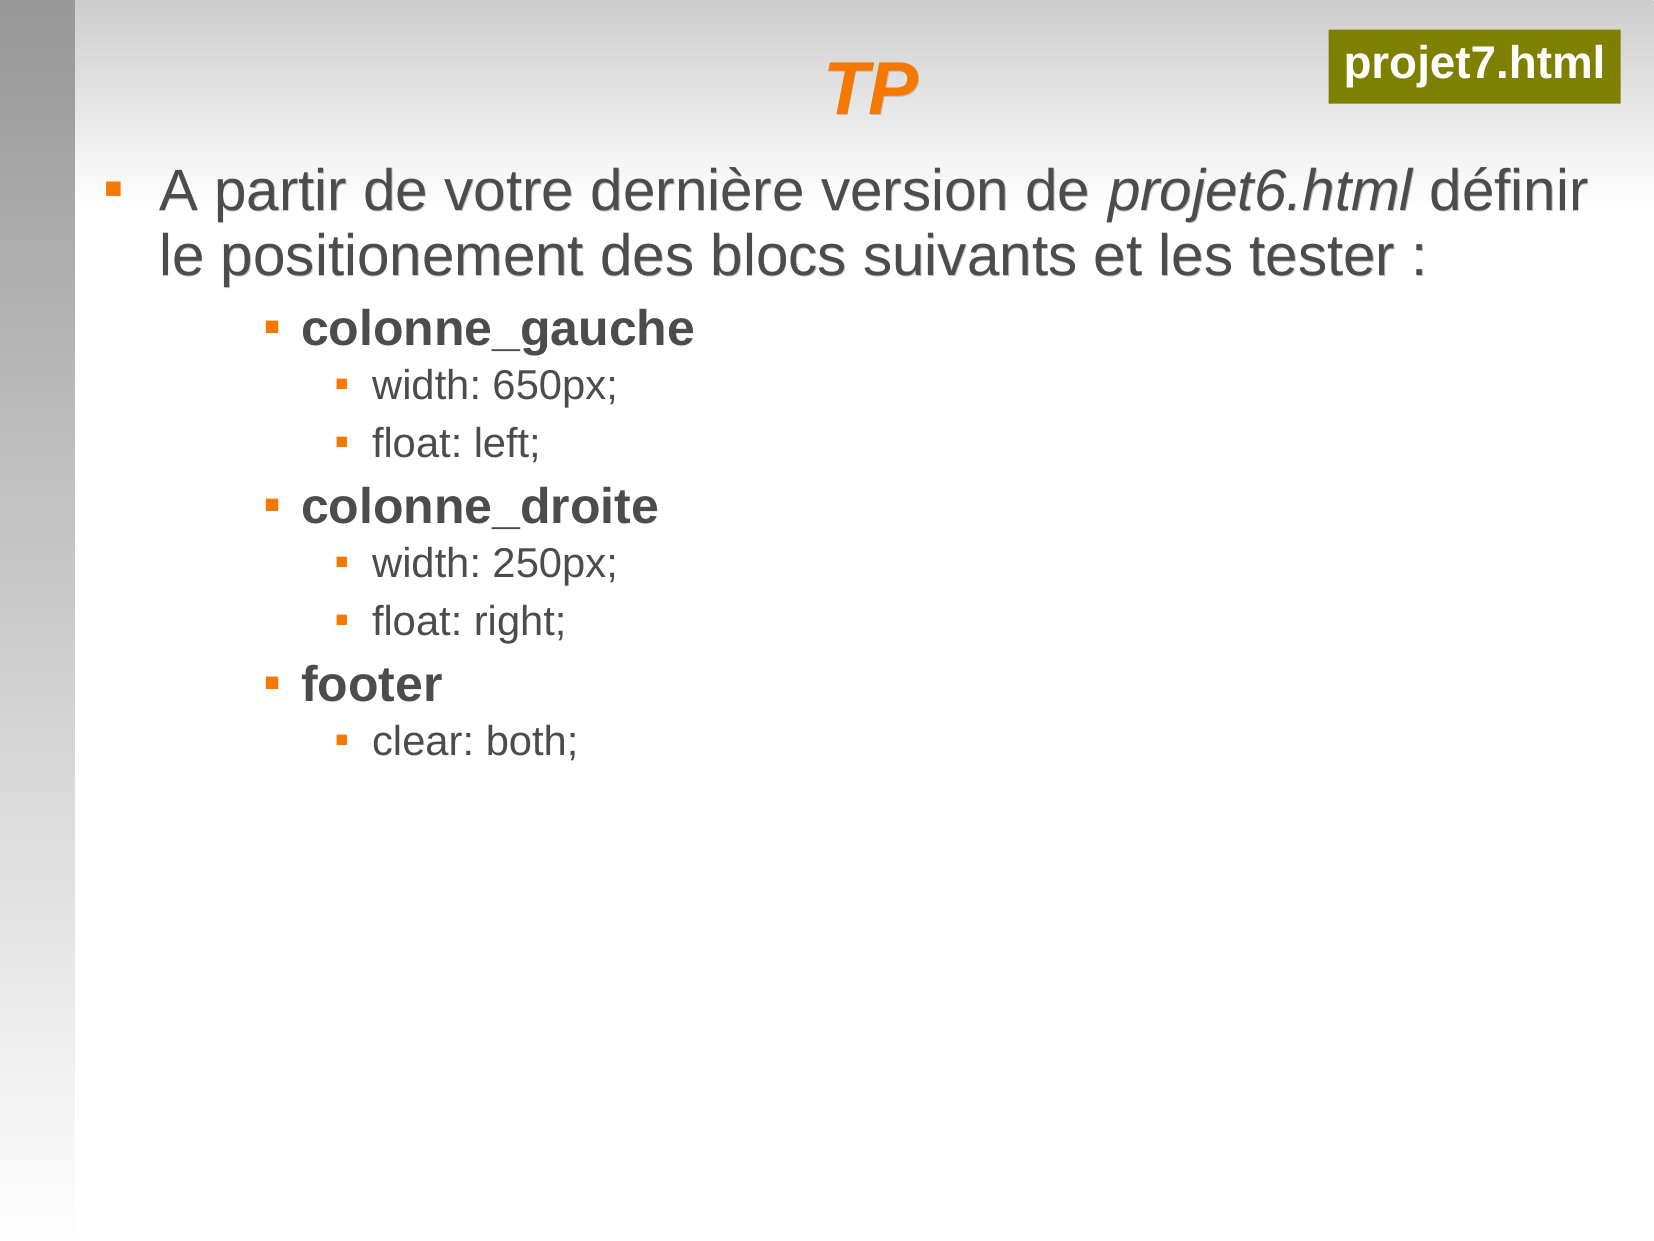

# TP
projet7.html
A partir de votre dernière version de projet6.html définir le positionement des blocs suivants et les tester :
colonne_gauche
width: 650px;
float: left;
colonne_droite
width: 250px;
float: right;
footer
clear: both;